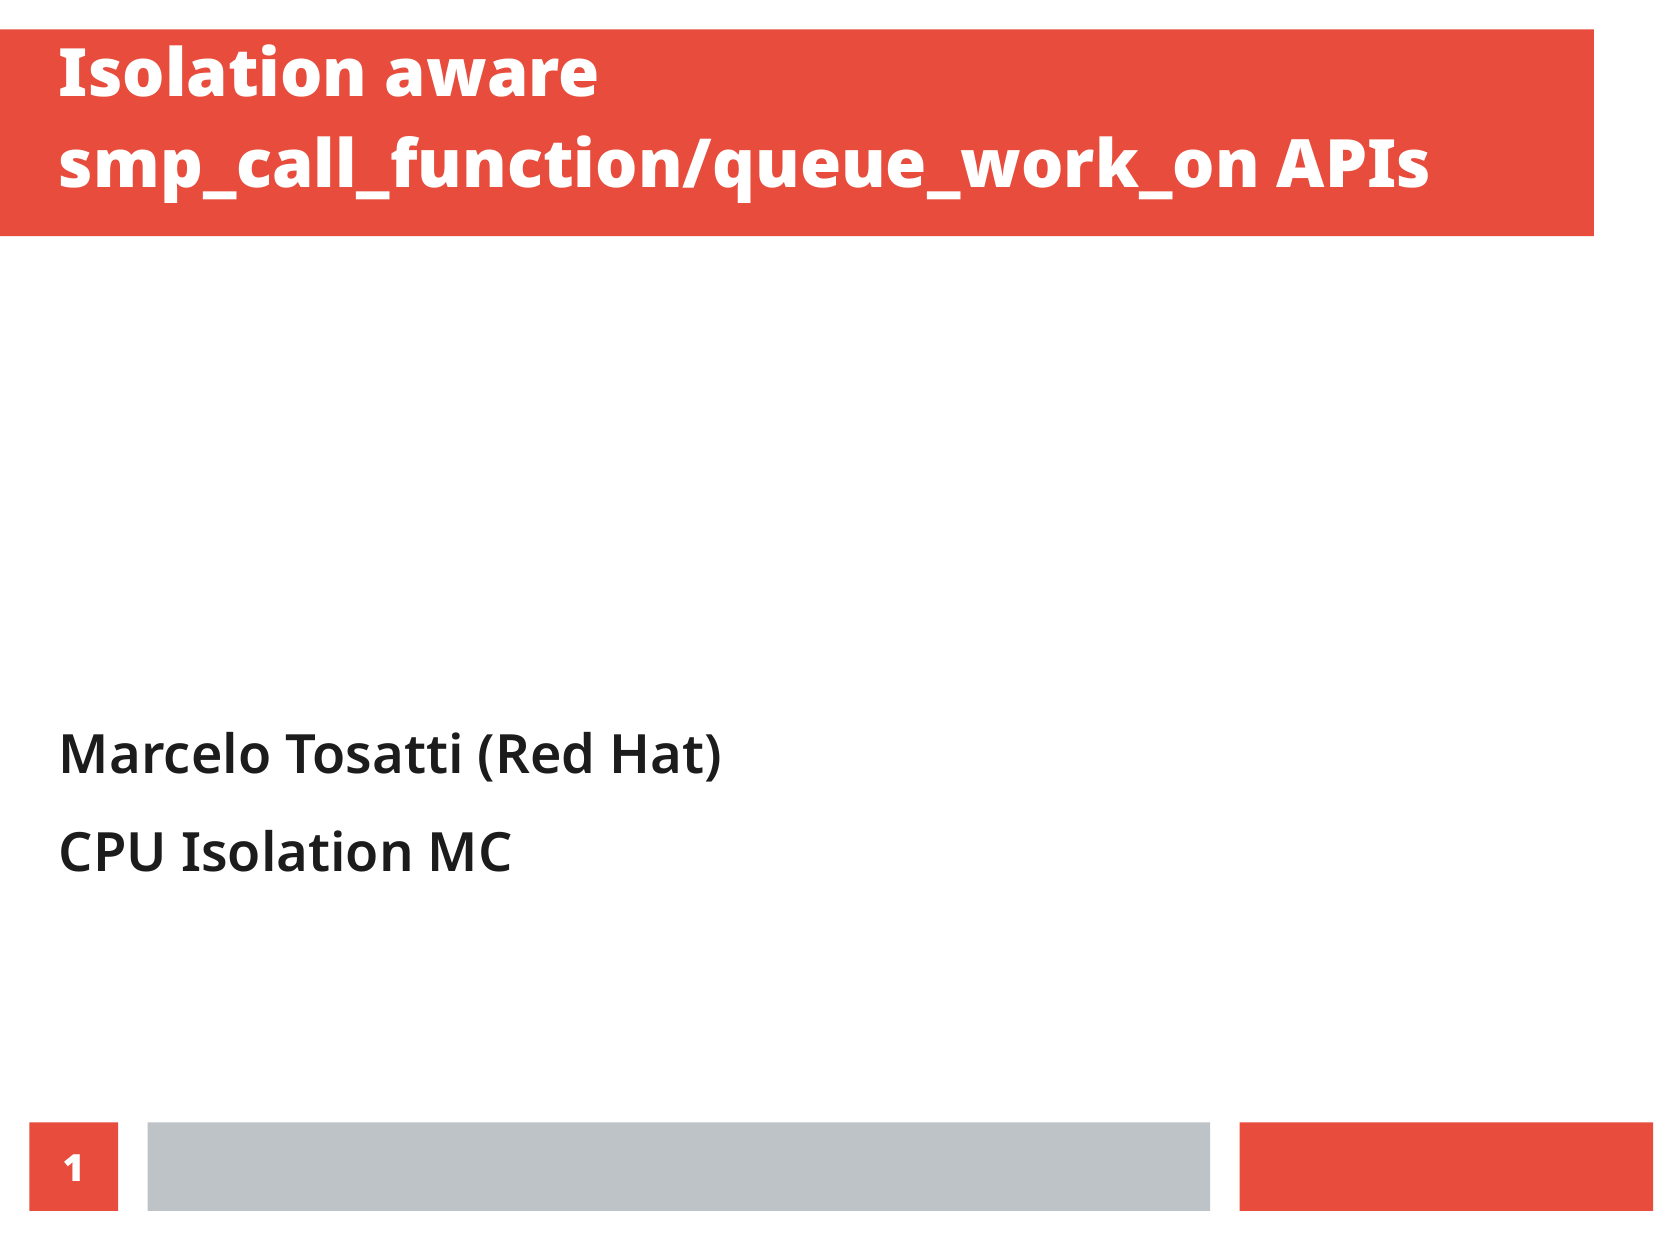

# Isolation aware smp_call_function/queue_work_on APIs
Marcelo Tosatti (Red Hat)
CPU Isolation MC
1